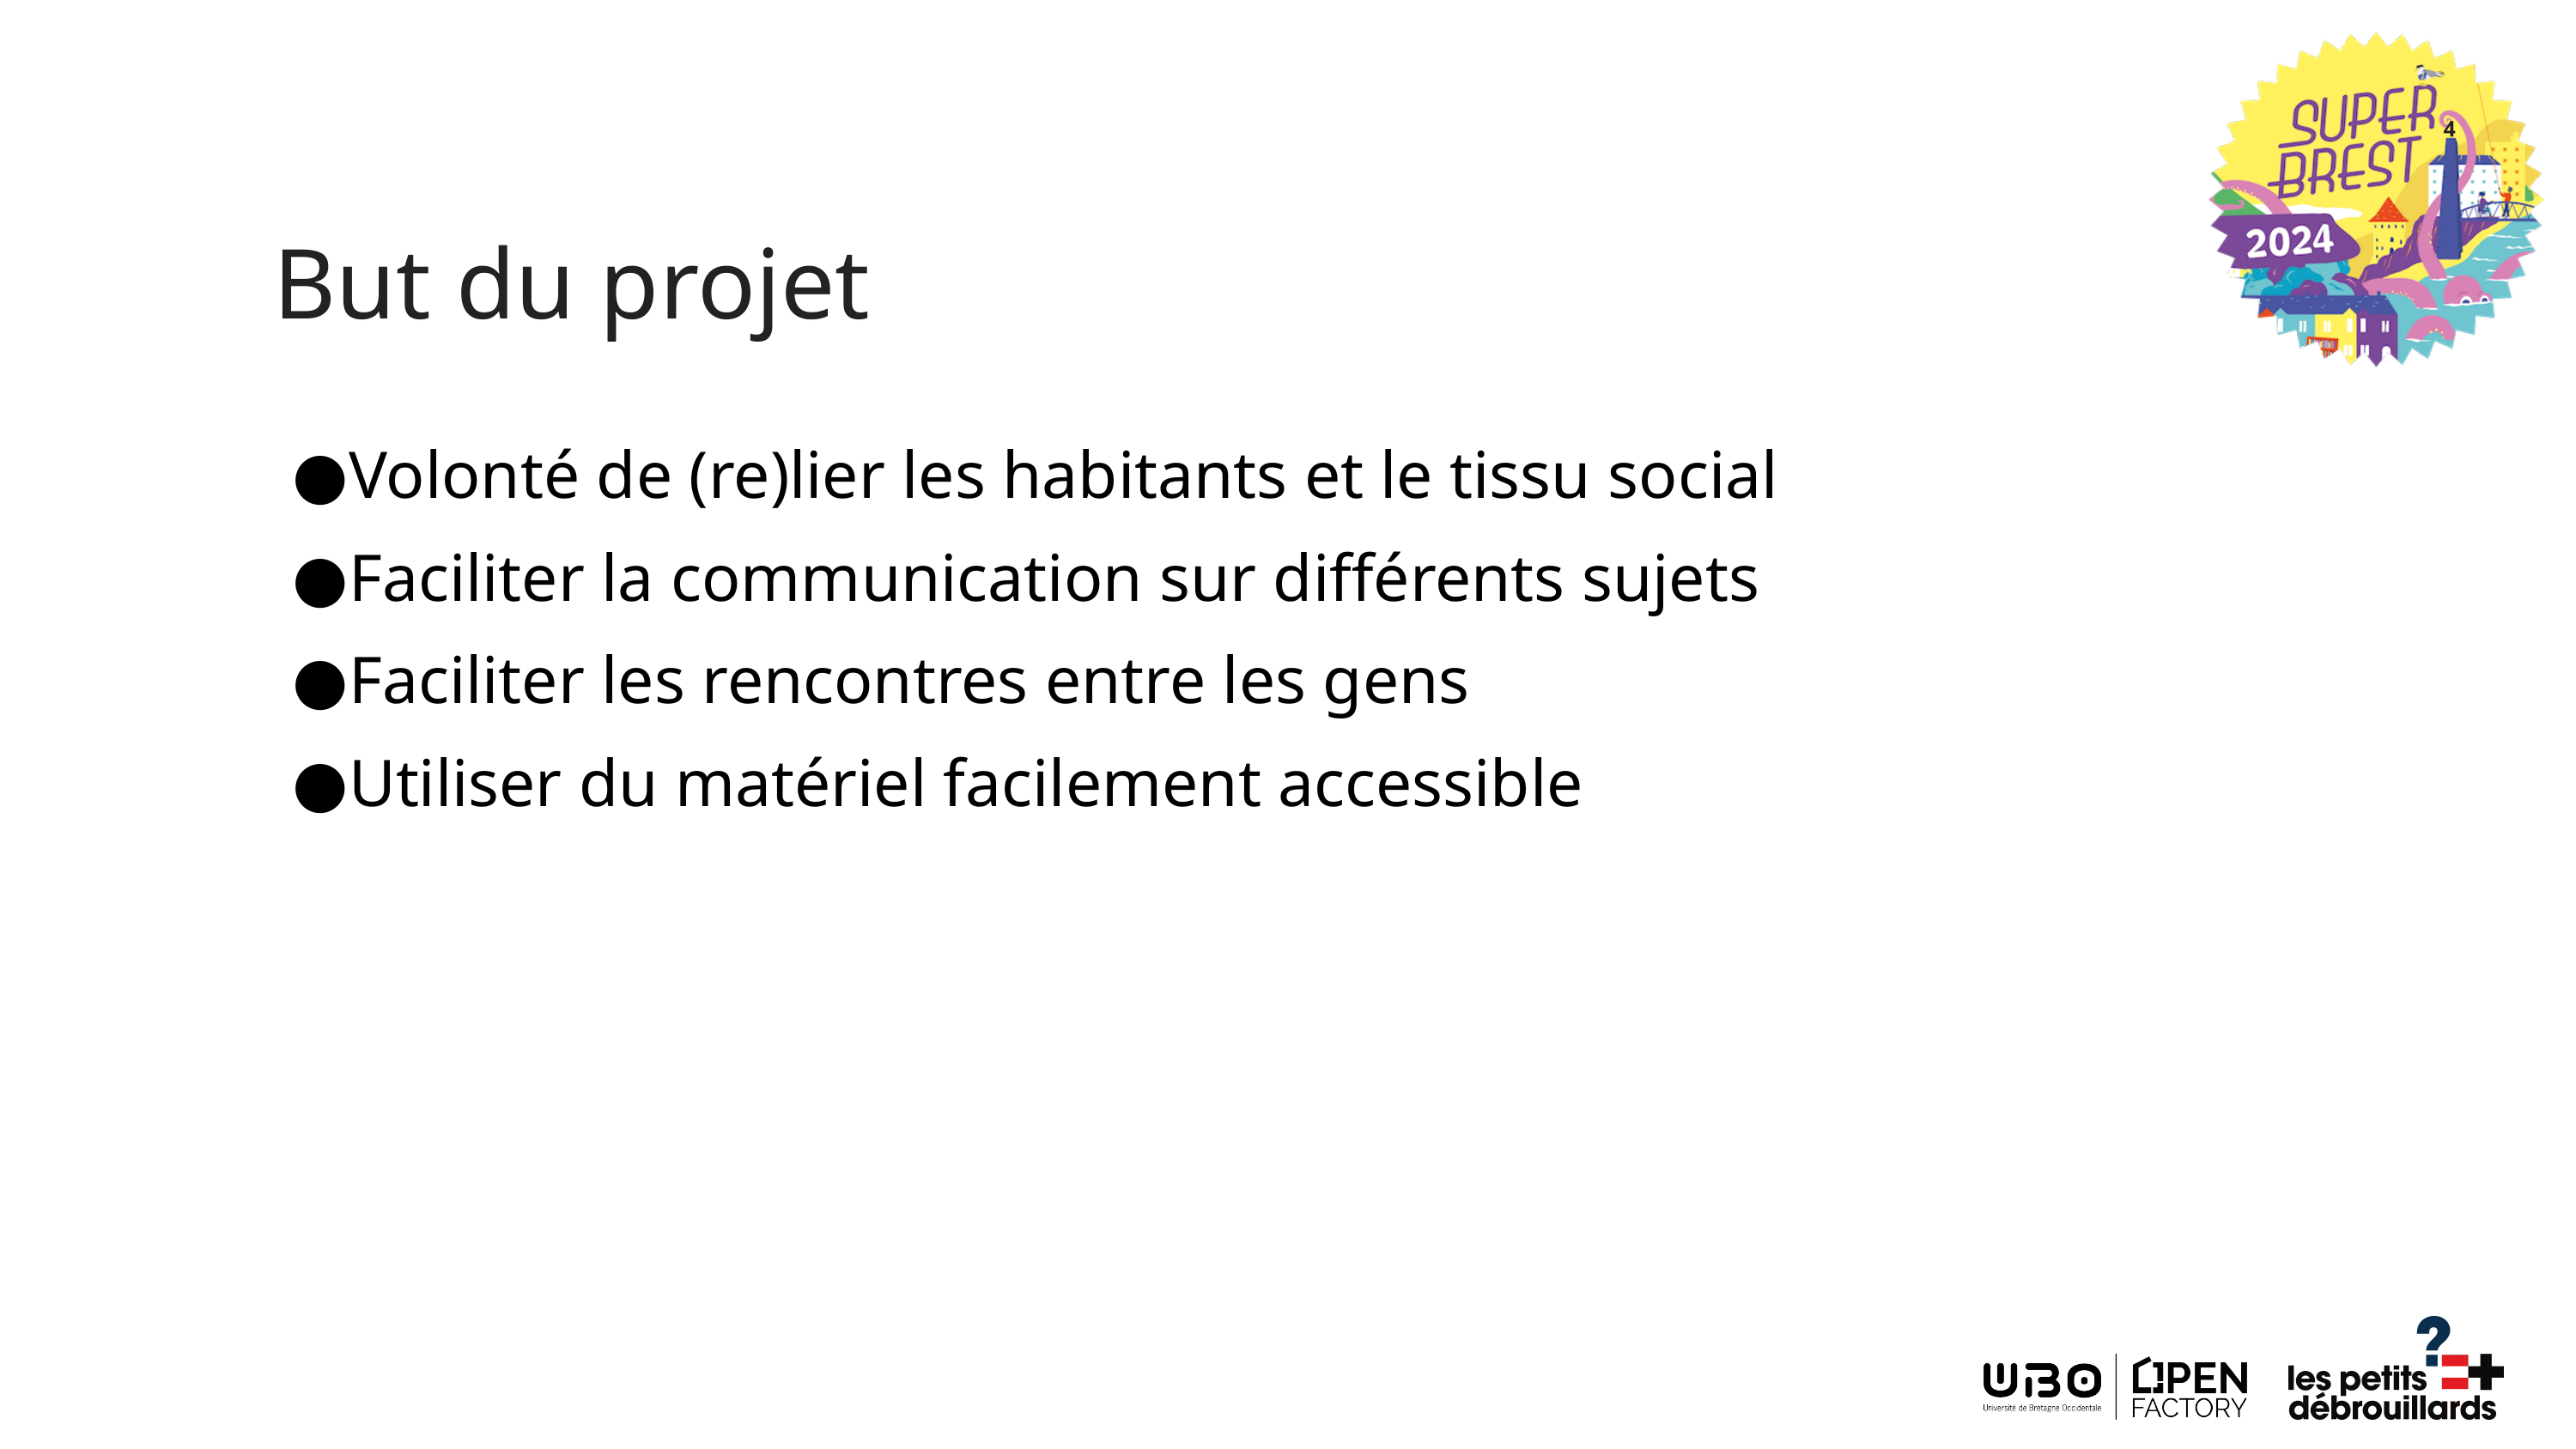

# But du projet
Volonté de (re)lier les habitants et le tissu social
Faciliter la communication sur différents sujets
Faciliter les rencontres entre les gens
Utiliser du matériel facilement accessible